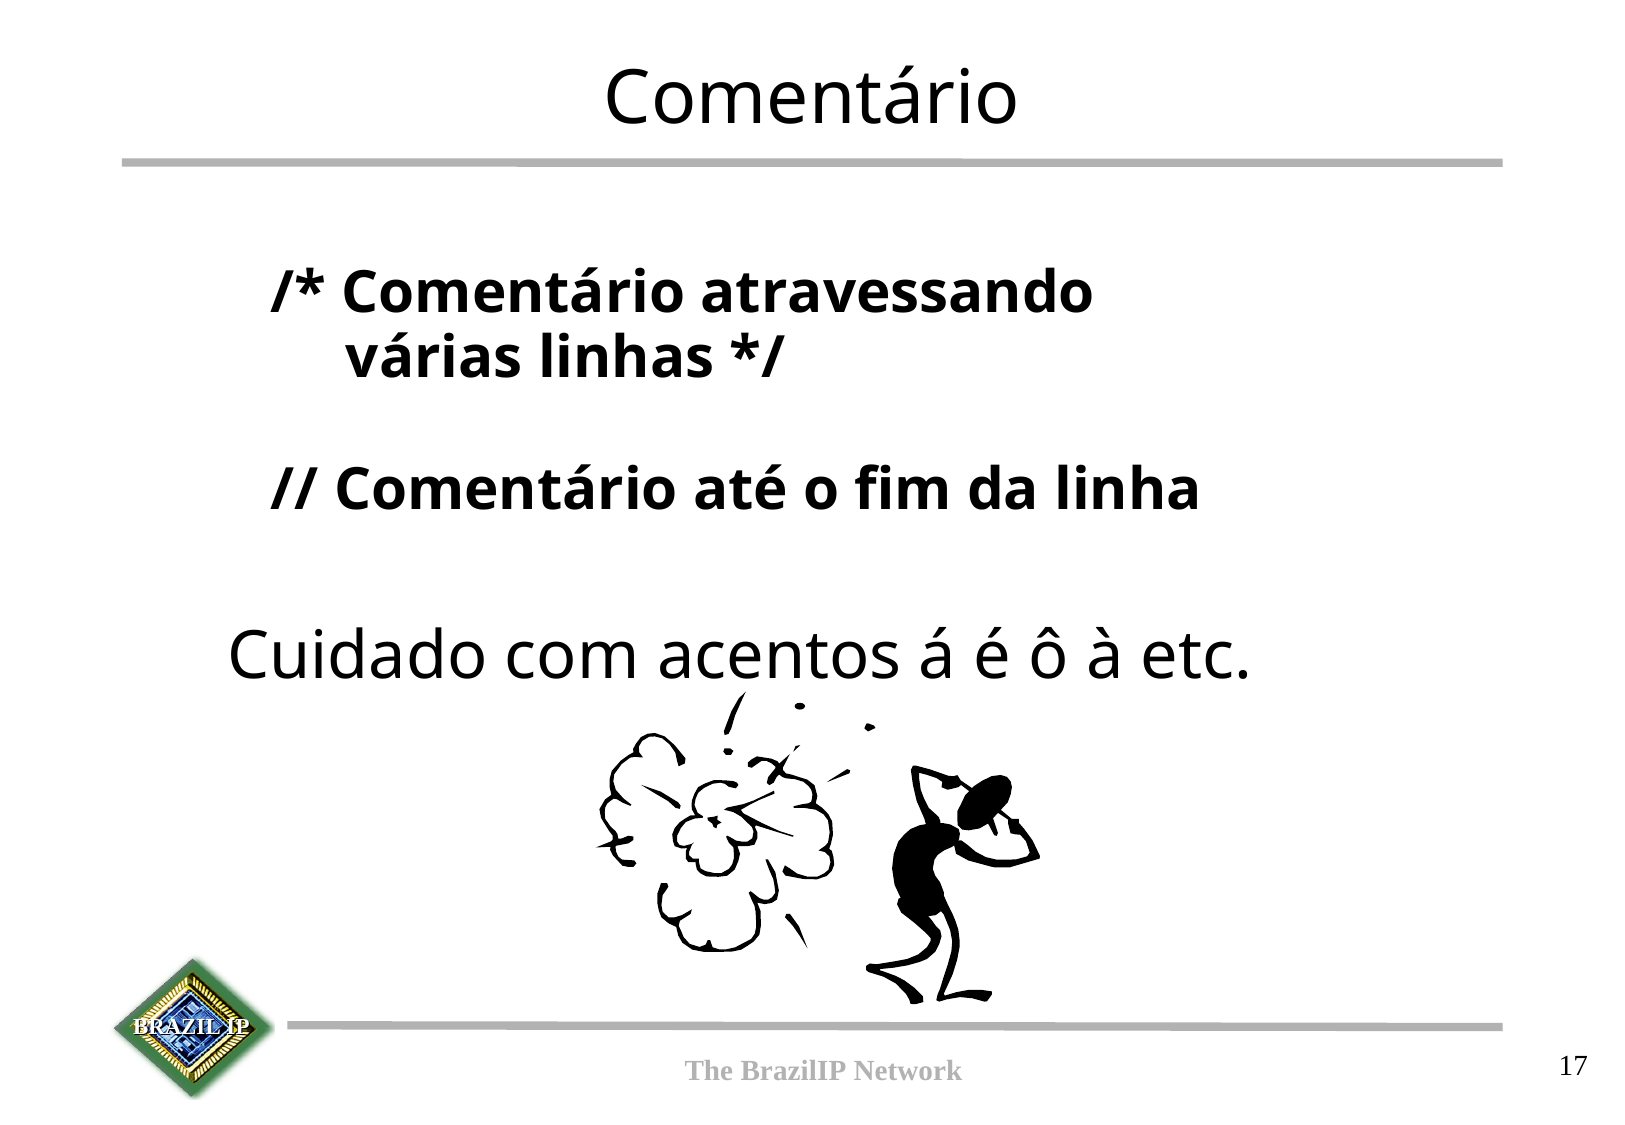

# Comentário
/* Comentário atravessando
	várias linhas */
// Comentário até o fim da linha
Cuidado com acentos á é ô à etc.
17